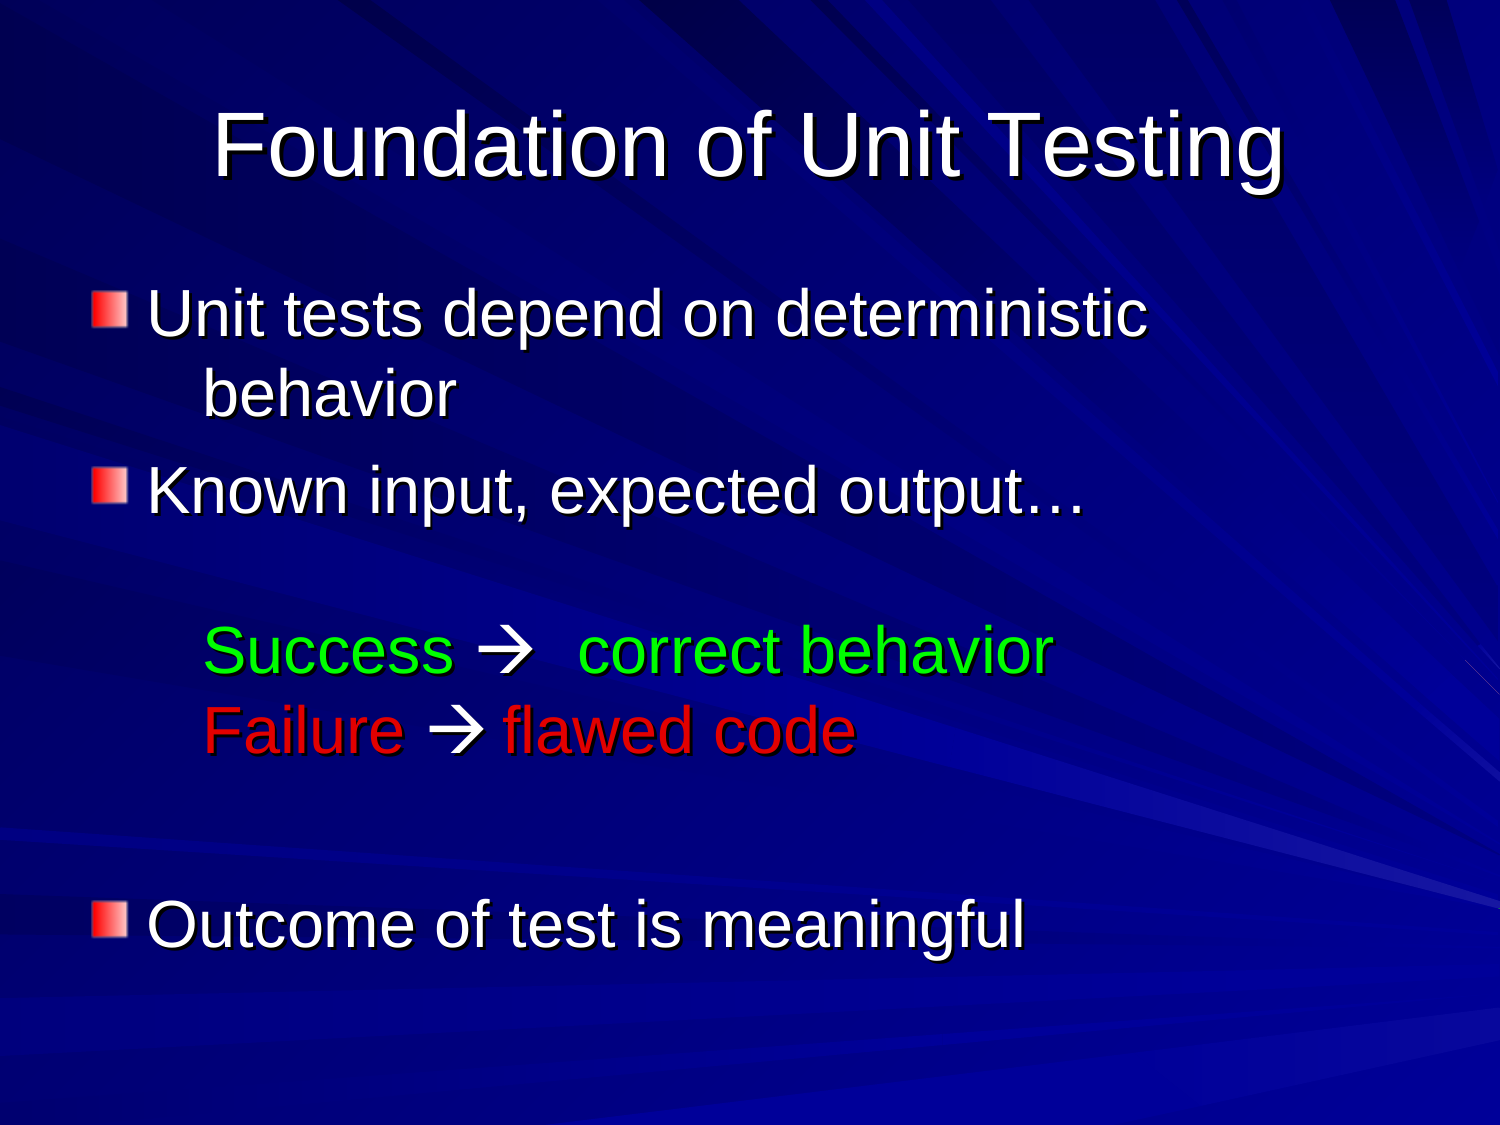

# Foundation of Unit Testing
Unit tests depend on deterministic behavior
Known input, expected output…
Success 	correct behavior
Failure 	flawed code
Outcome of test is meaningful